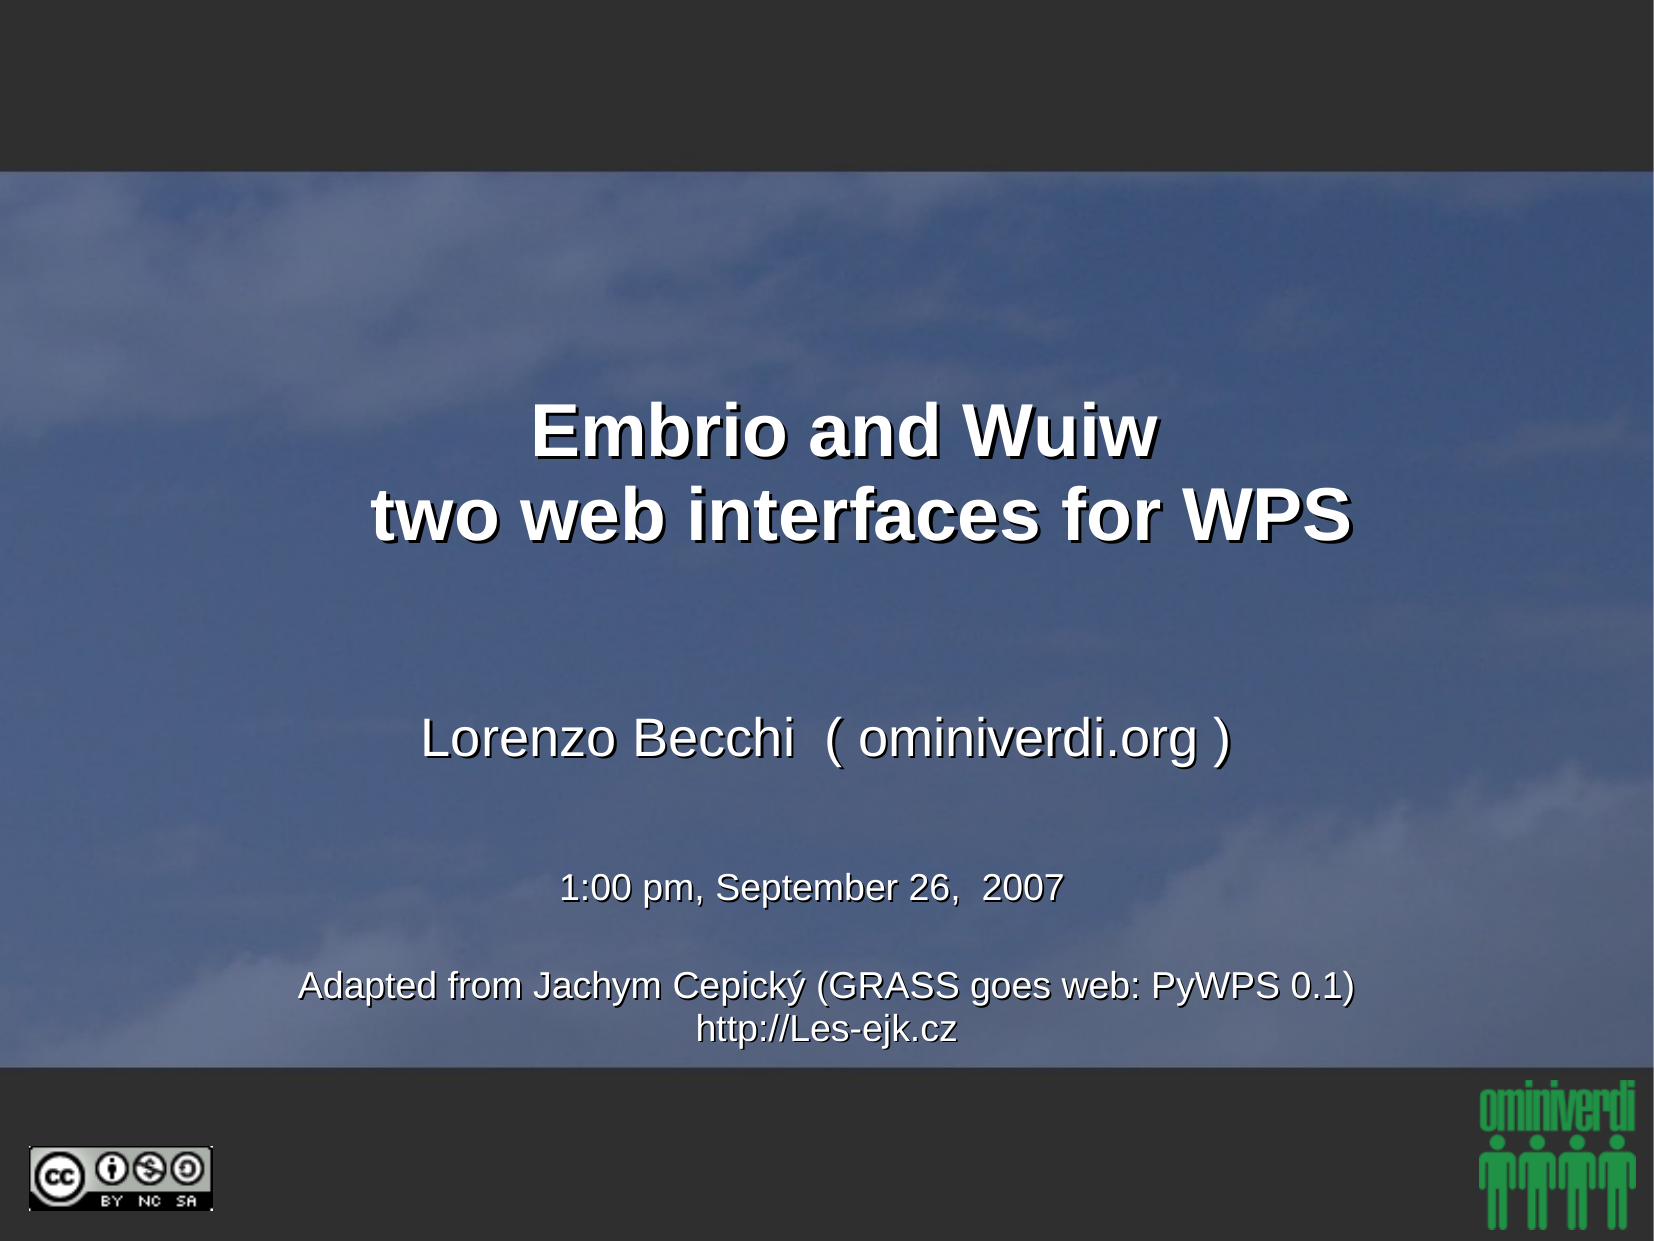

# Embrio and Wuiw two web interfaces for WPS
Lorenzo Becchi ( ominiverdi.org )
1:00 pm, September 26, 2007
Adapted from Jachym Cepický (GRASS goes web: PyWPS 0.1)
http://Les-ejk.cz